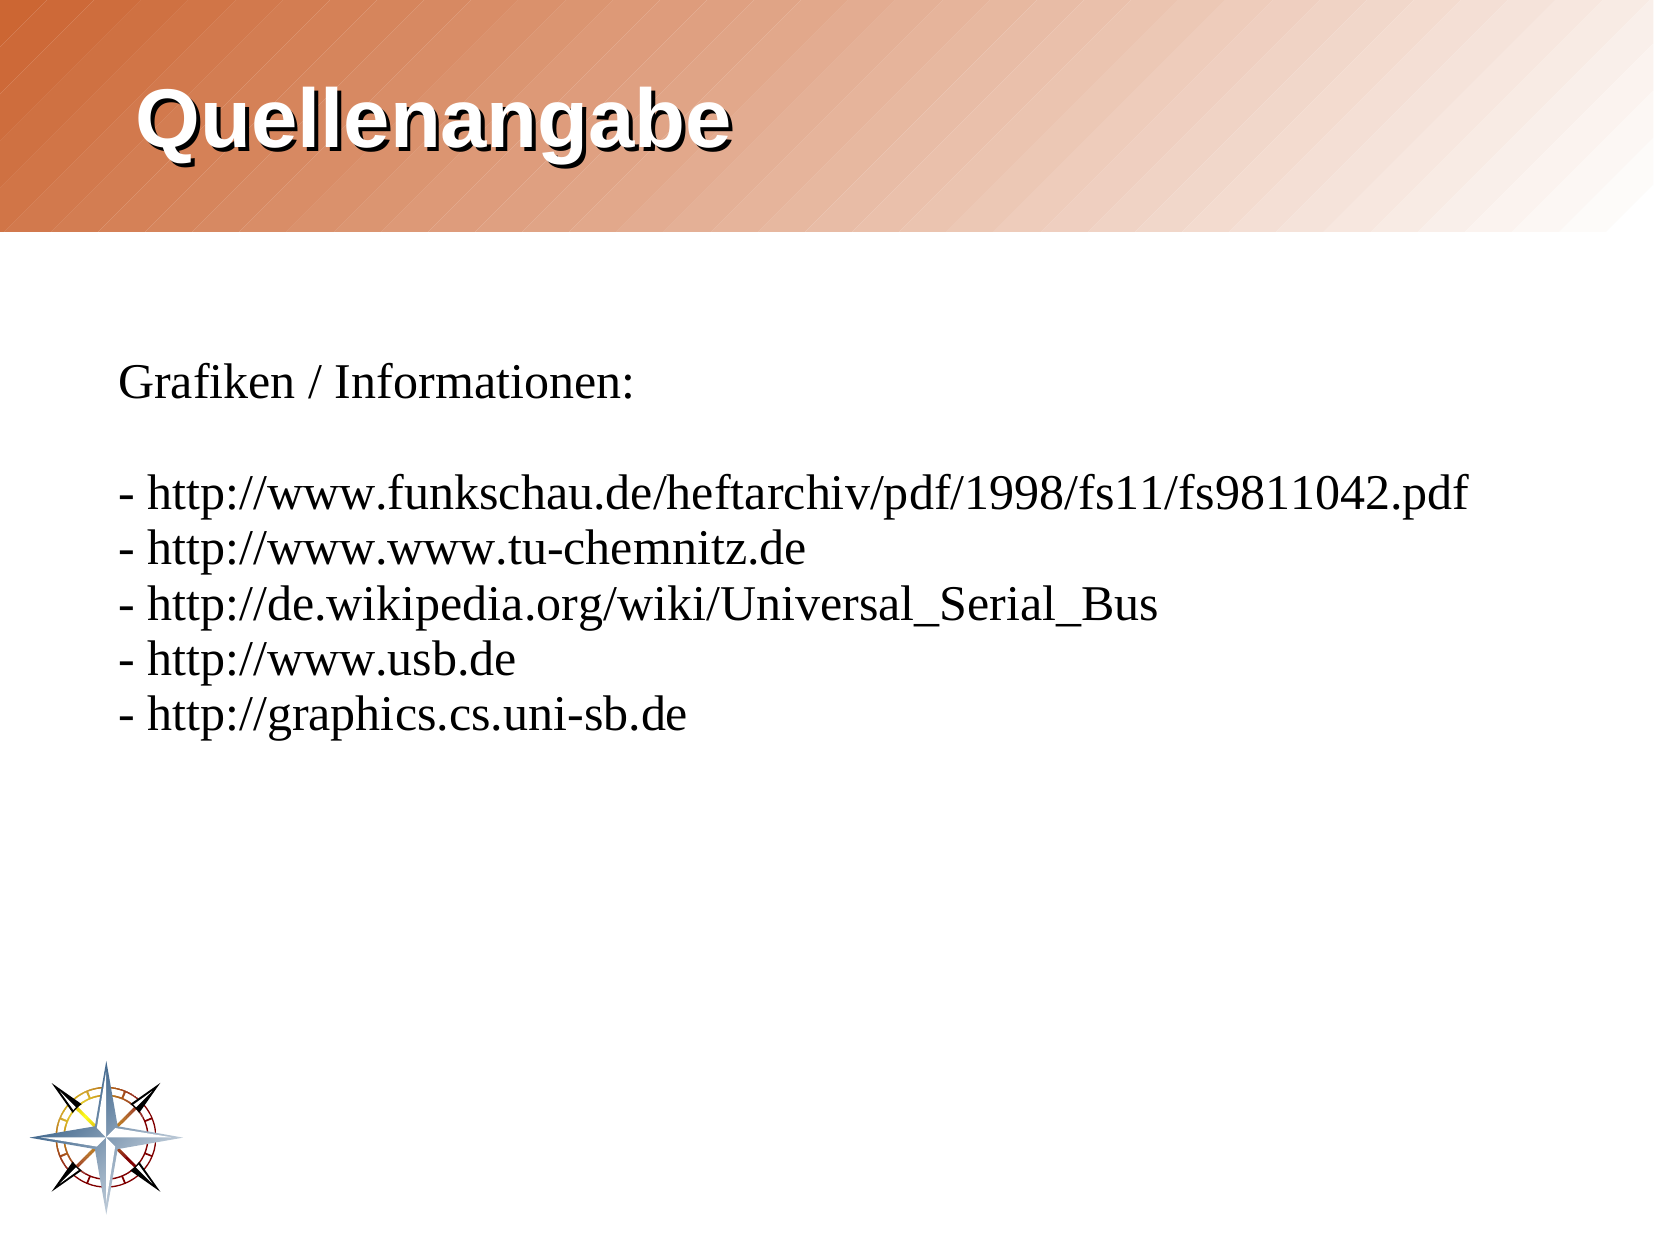

# Quellenangabe
Grafiken / Informationen:
- http://www.funkschau.de/heftarchiv/pdf/1998/fs11/fs9811042.pdf
- http://www.www.tu-chemnitz.de
- http://de.wikipedia.org/wiki/Universal_Serial_Bus
- http://www.usb.de
- http://graphics.cs.uni-sb.de